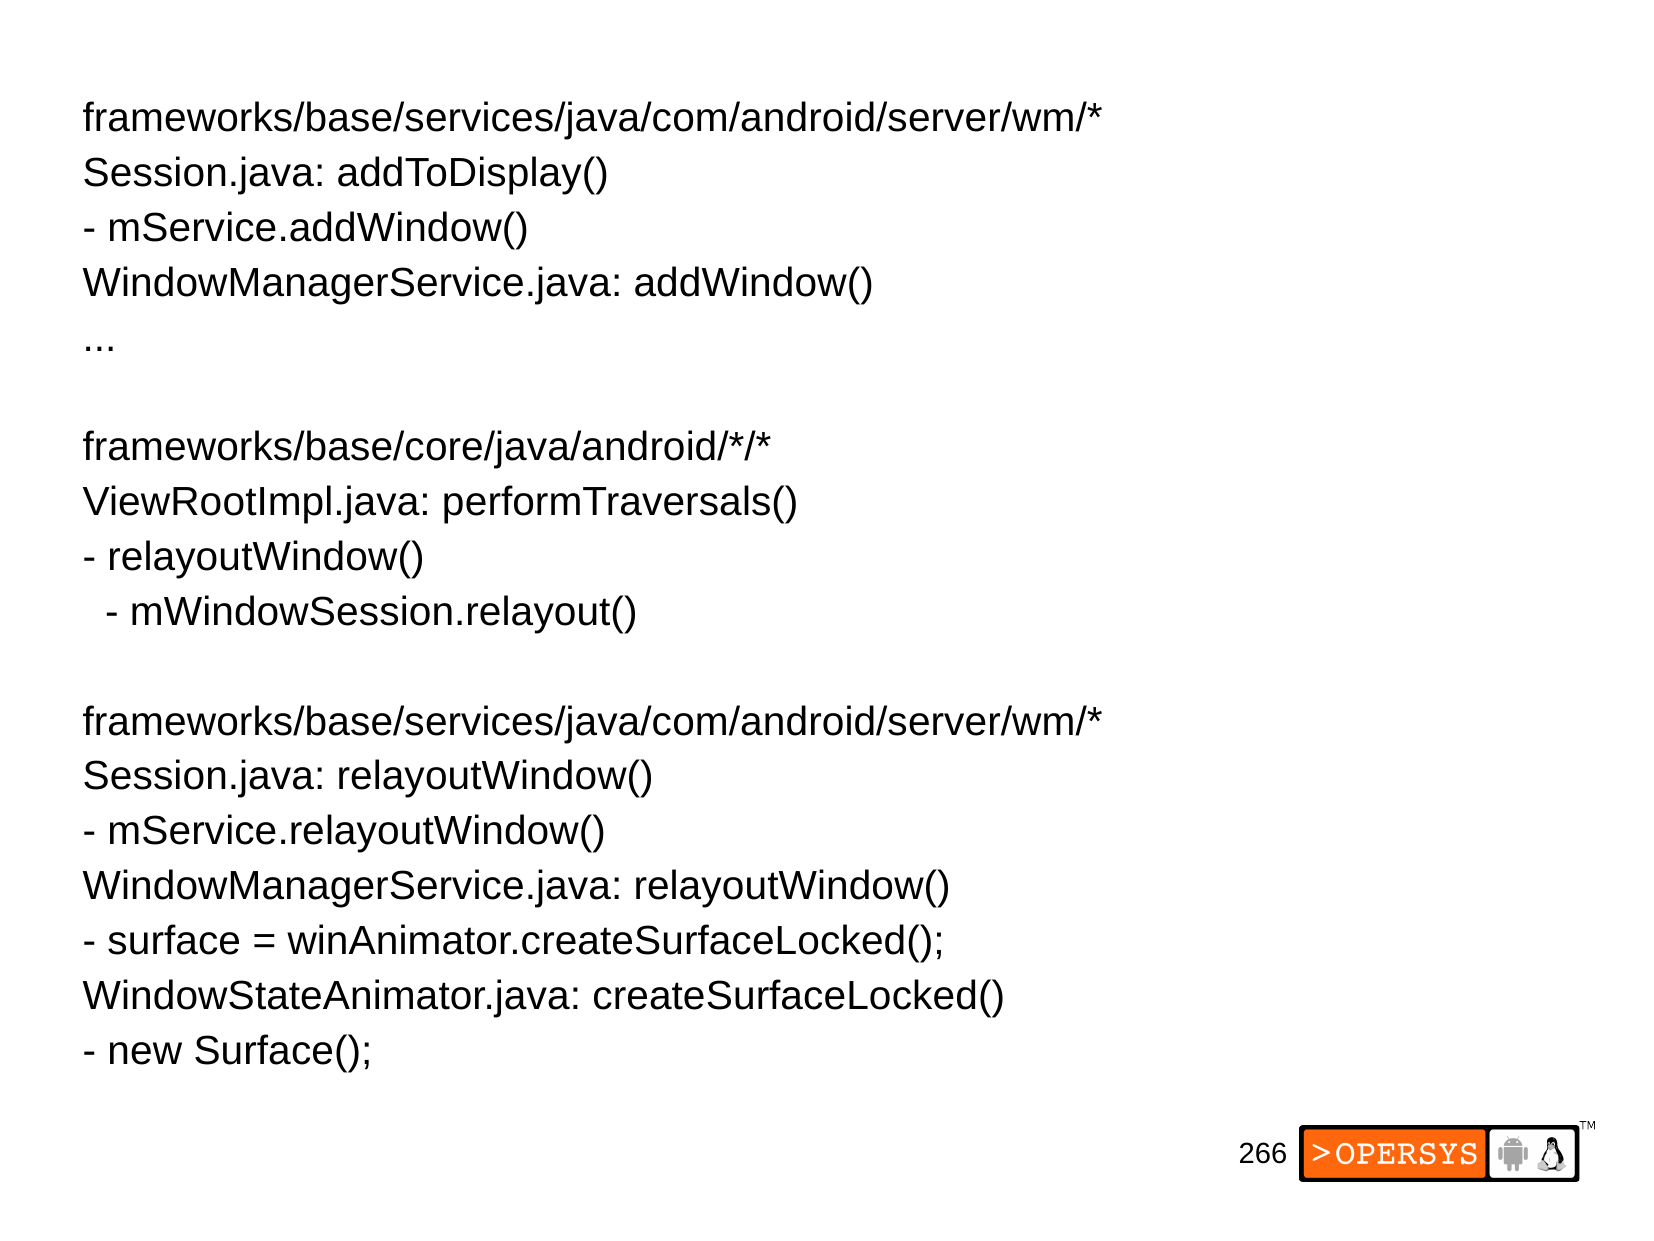

# frameworks/base/services/java/com/android/server/wm/*
Session.java: addToDisplay()
- mService.addWindow()
WindowManagerService.java: addWindow()
...
frameworks/base/core/java/android/*/*
ViewRootImpl.java: performTraversals()
- relayoutWindow()
 - mWindowSession.relayout()
frameworks/base/services/java/com/android/server/wm/*
Session.java: relayoutWindow()
- mService.relayoutWindow()
WindowManagerService.java: relayoutWindow()
- surface = winAnimator.createSurfaceLocked();
WindowStateAnimator.java: createSurfaceLocked()
- new Surface();